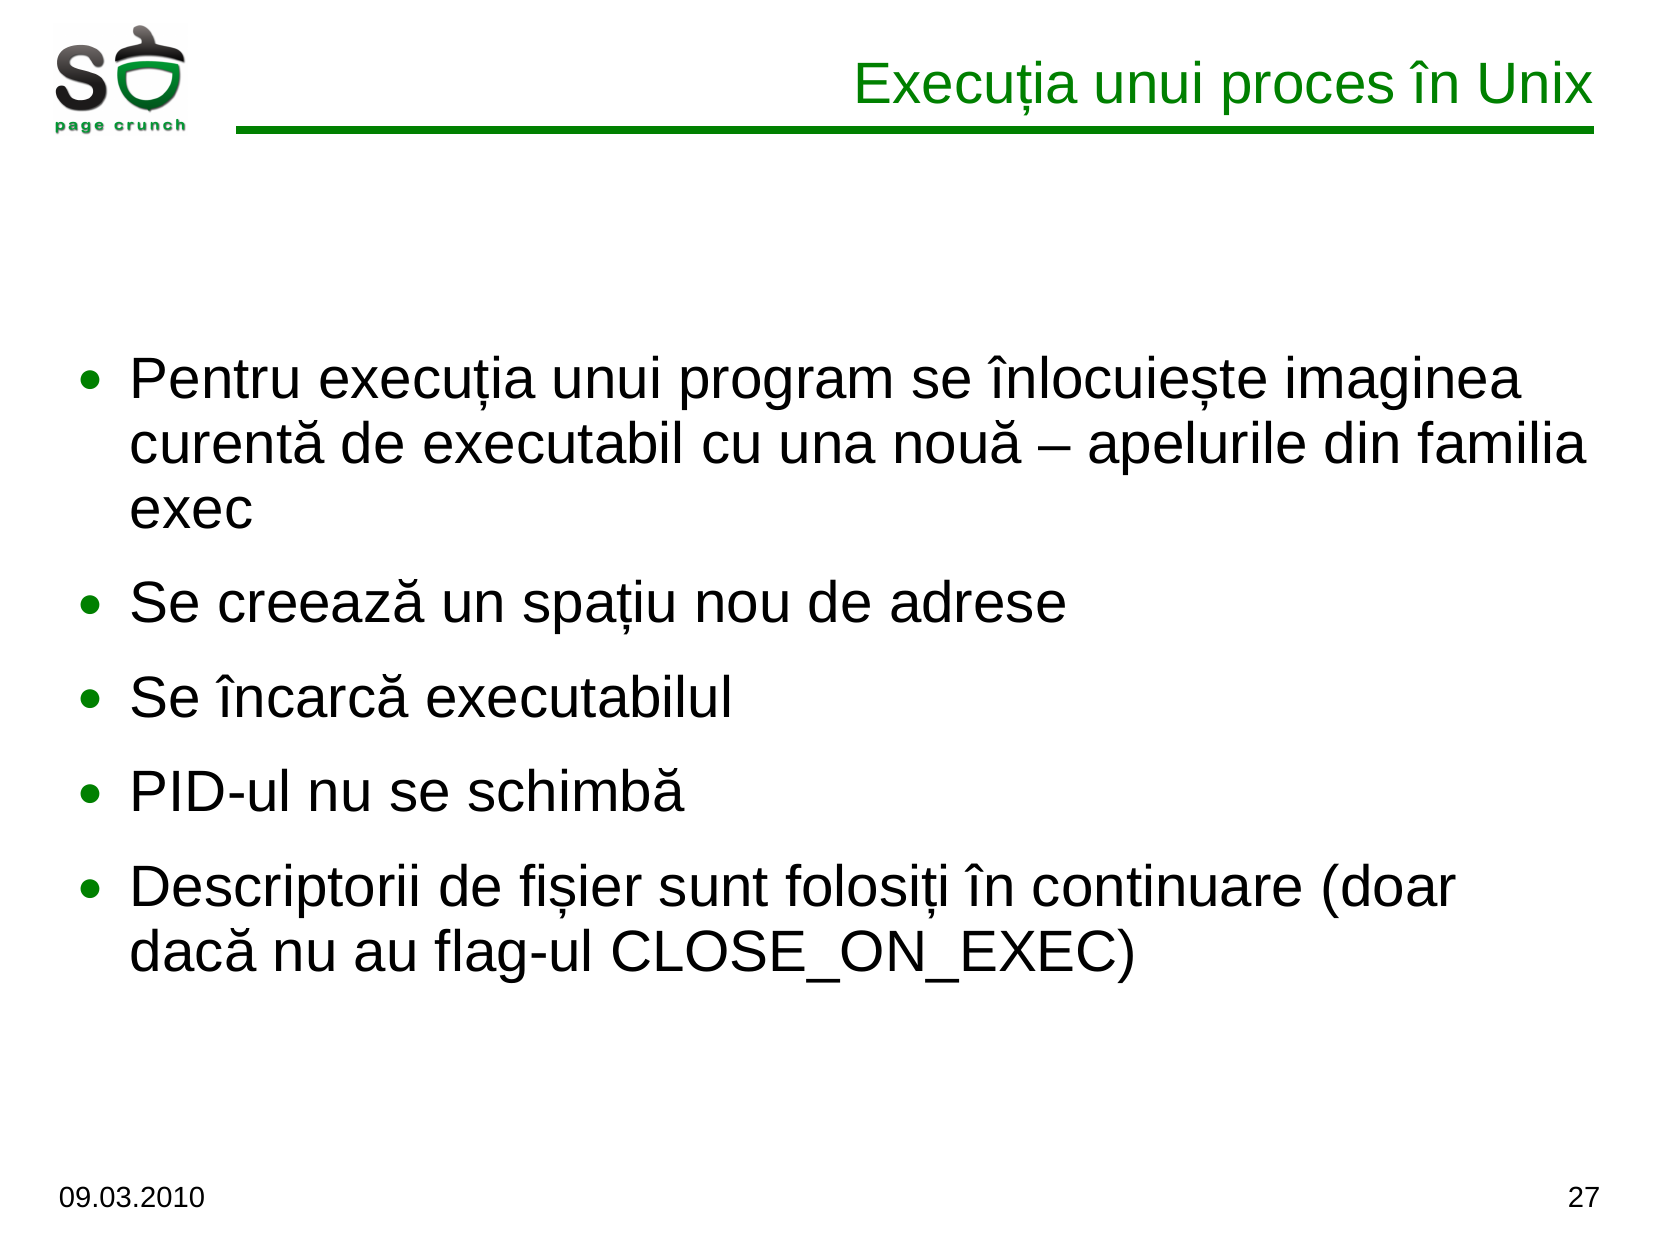

# Execuția unui proces în Unix
Pentru execuția unui program se înlocuiește imaginea curentă de executabil cu una nouă – apelurile din familia exec
Se creează un spațiu nou de adrese
Se încarcă executabilul
PID-ul nu se schimbă
Descriptorii de fișier sunt folosiți în continuare (doar dacă nu au flag-ul CLOSE_ON_EXEC)
09.03.2010
27